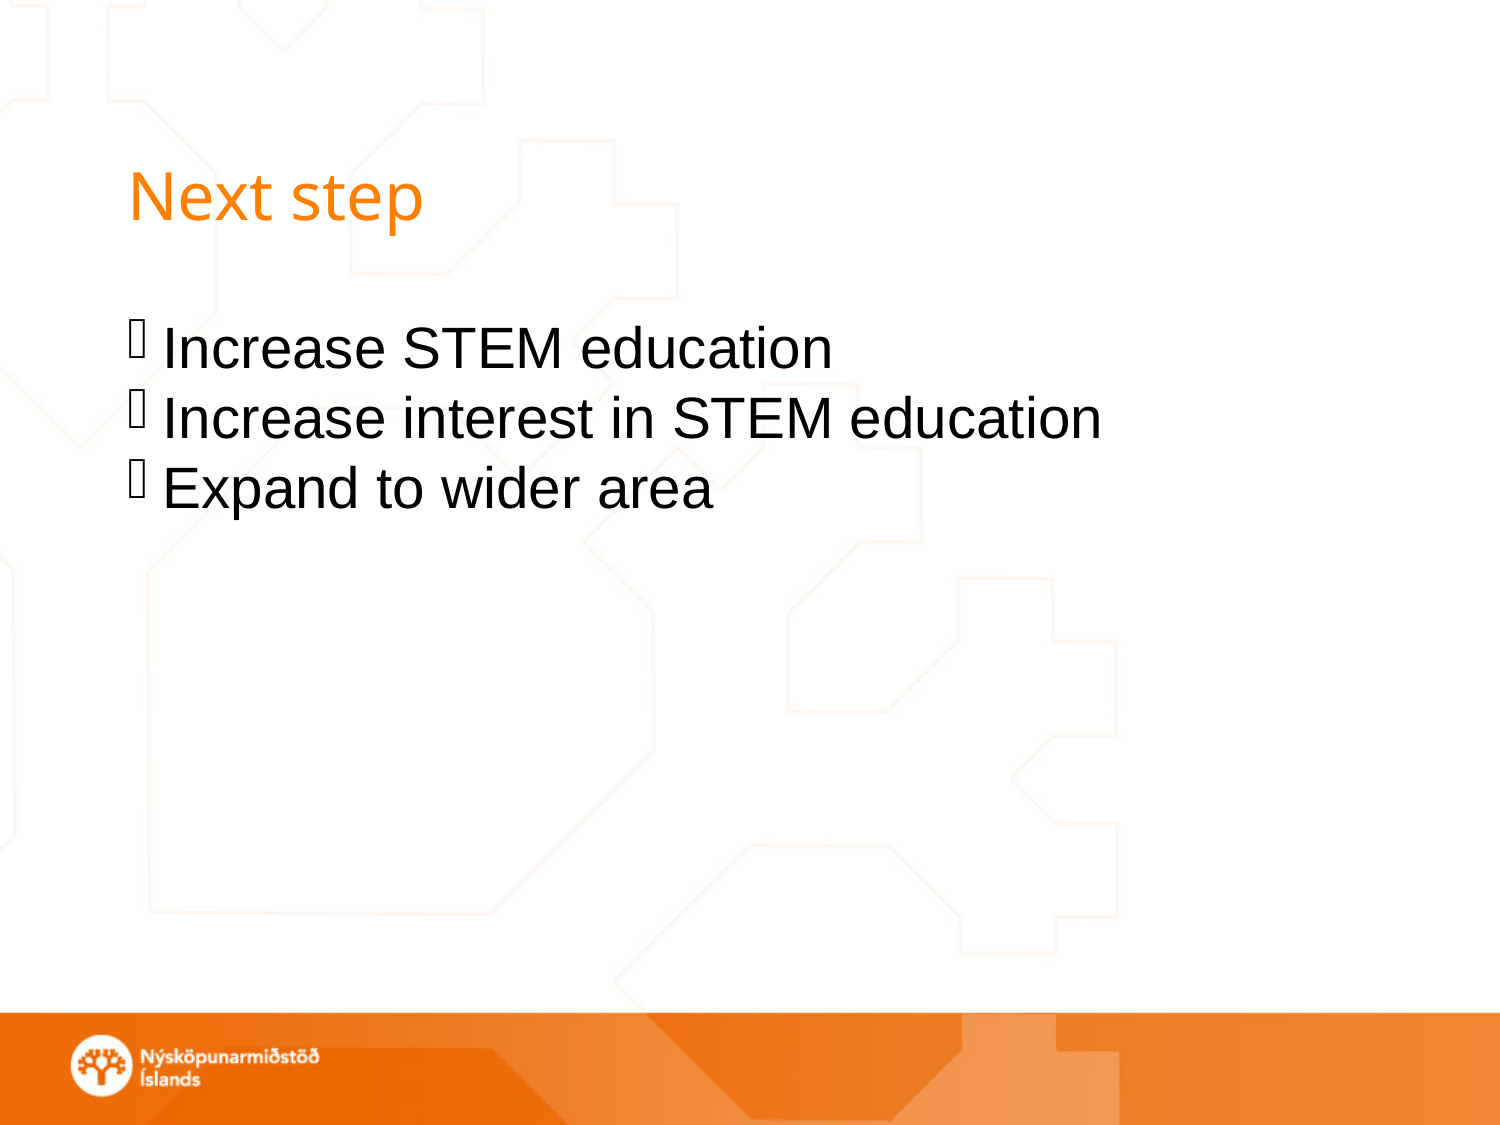

Next step
Increase STEM education
Increase interest in STEM education
Expand to wider area